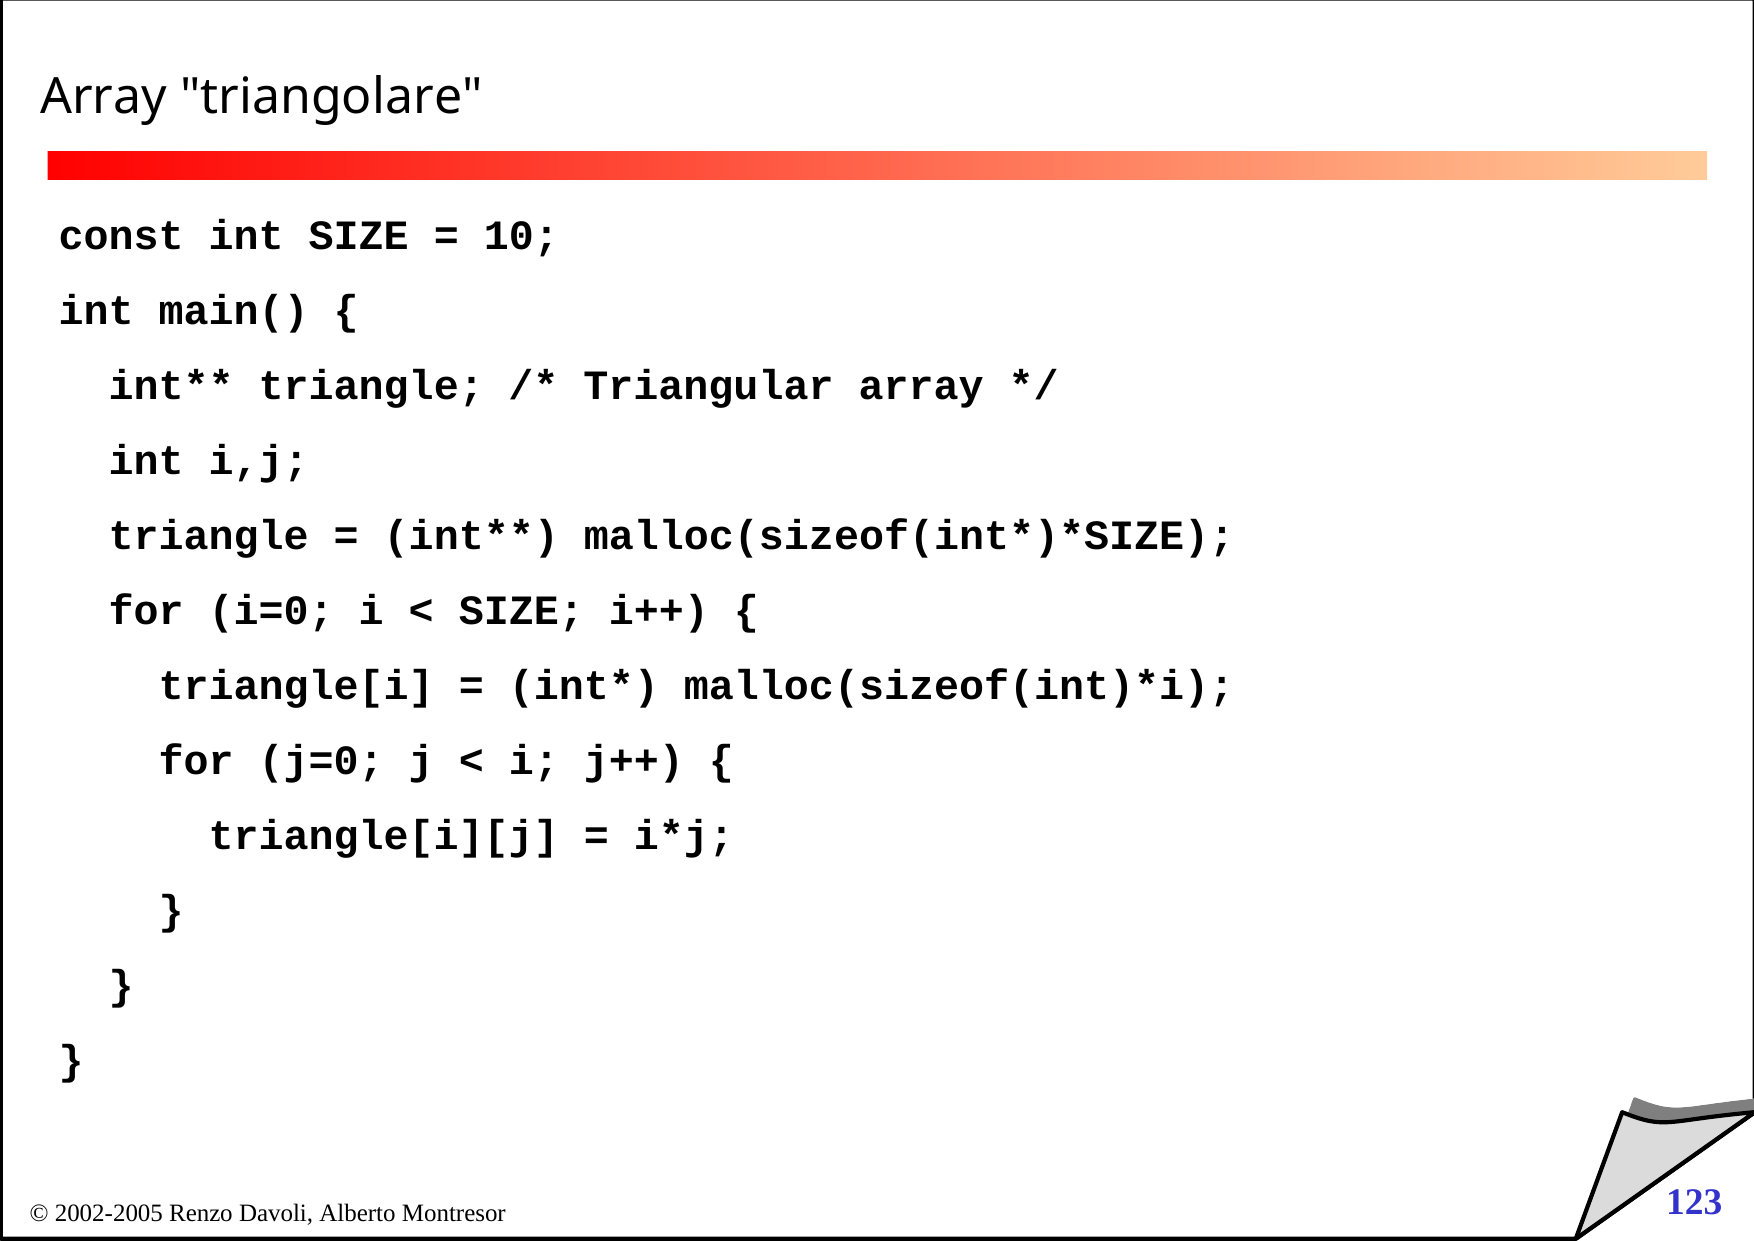

# Array "triangolare"
const int SIZE = 10;
int main() {
 int** triangle;	/* Triangular array */
 int i,j;
 triangle = (int**) malloc(sizeof(int*)*SIZE);
 for (i=0; i < SIZE; i++) {
 triangle[i] = (int*) malloc(sizeof(int)*i);
 for (j=0; j < i; j++) {
 triangle[i][j] = i*j;
 }
 }
}